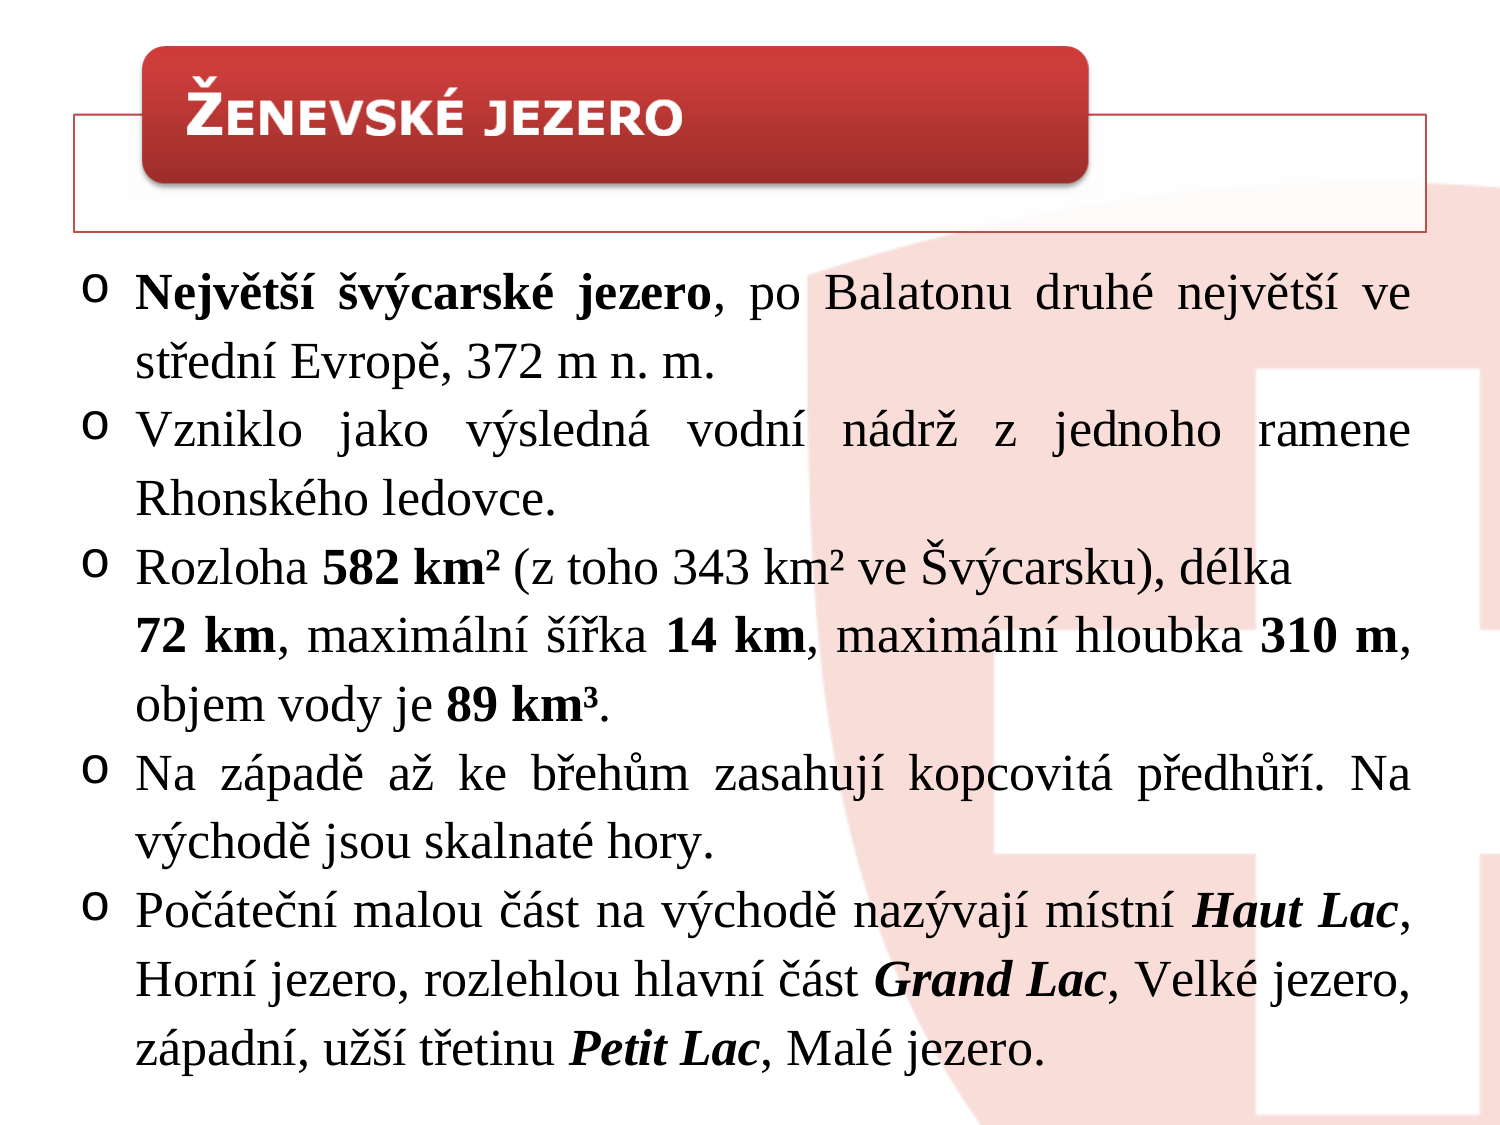

Největší švýcarské jezero, po Balatonu druhé největší ve střední Evropě, 372 m n. m.
Vzniklo jako výsledná vodní nádrž z jednoho ramene Rhonského ledovce.
Rozloha 582 km² (z toho 343 km² ve Švýcarsku), délka
	72 km, maximální šířka 14 km, maximální hloubka 310 m, objem vody je 89 km³.
Na západě až ke břehům zasahují kopcovitá předhůří. Na východě jsou skalnaté hory.
Počáteční malou část na východě nazývají místní Haut Lac, Horní jezero, rozlehlou hlavní část Grand Lac, Velké jezero, západní, užší třetinu Petit Lac, Malé jezero.